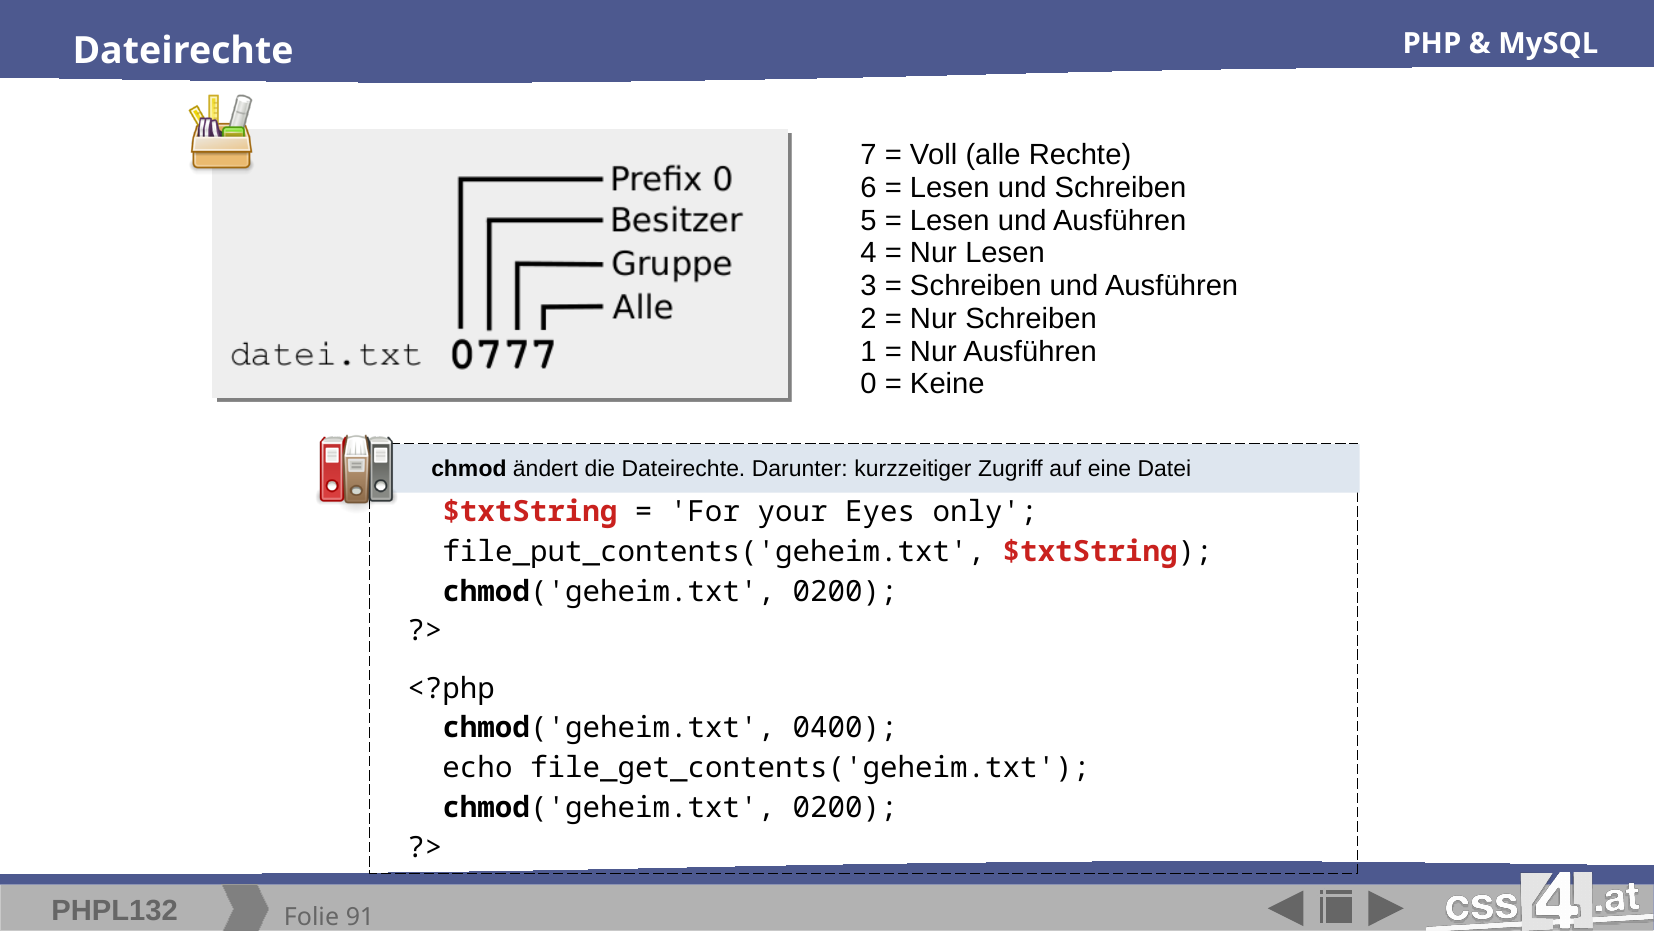

PHP & MySQL
Dateirechte
7 = Voll (alle Rechte)
6 = Lesen und Schreiben
5 = Lesen und Ausführen
4 = Nur Lesen
3 = Schreiben und Ausführen
2 = Nur Schreiben
1 = Nur Ausführen
0 = Keine
<?php
 $txtString = 'For your Eyes only';
 file_put_contents('geheim.txt', $txtString);
 chmod('geheim.txt', 0200);
?>
<?php
 chmod('geheim.txt', 0400);
 echo file_get_contents('geheim.txt');
 chmod('geheim.txt', 0200);
?>
chmod ändert die Dateirechte. Darunter: kurzzeitiger Zugriff auf eine Datei
PHPL132
Folie